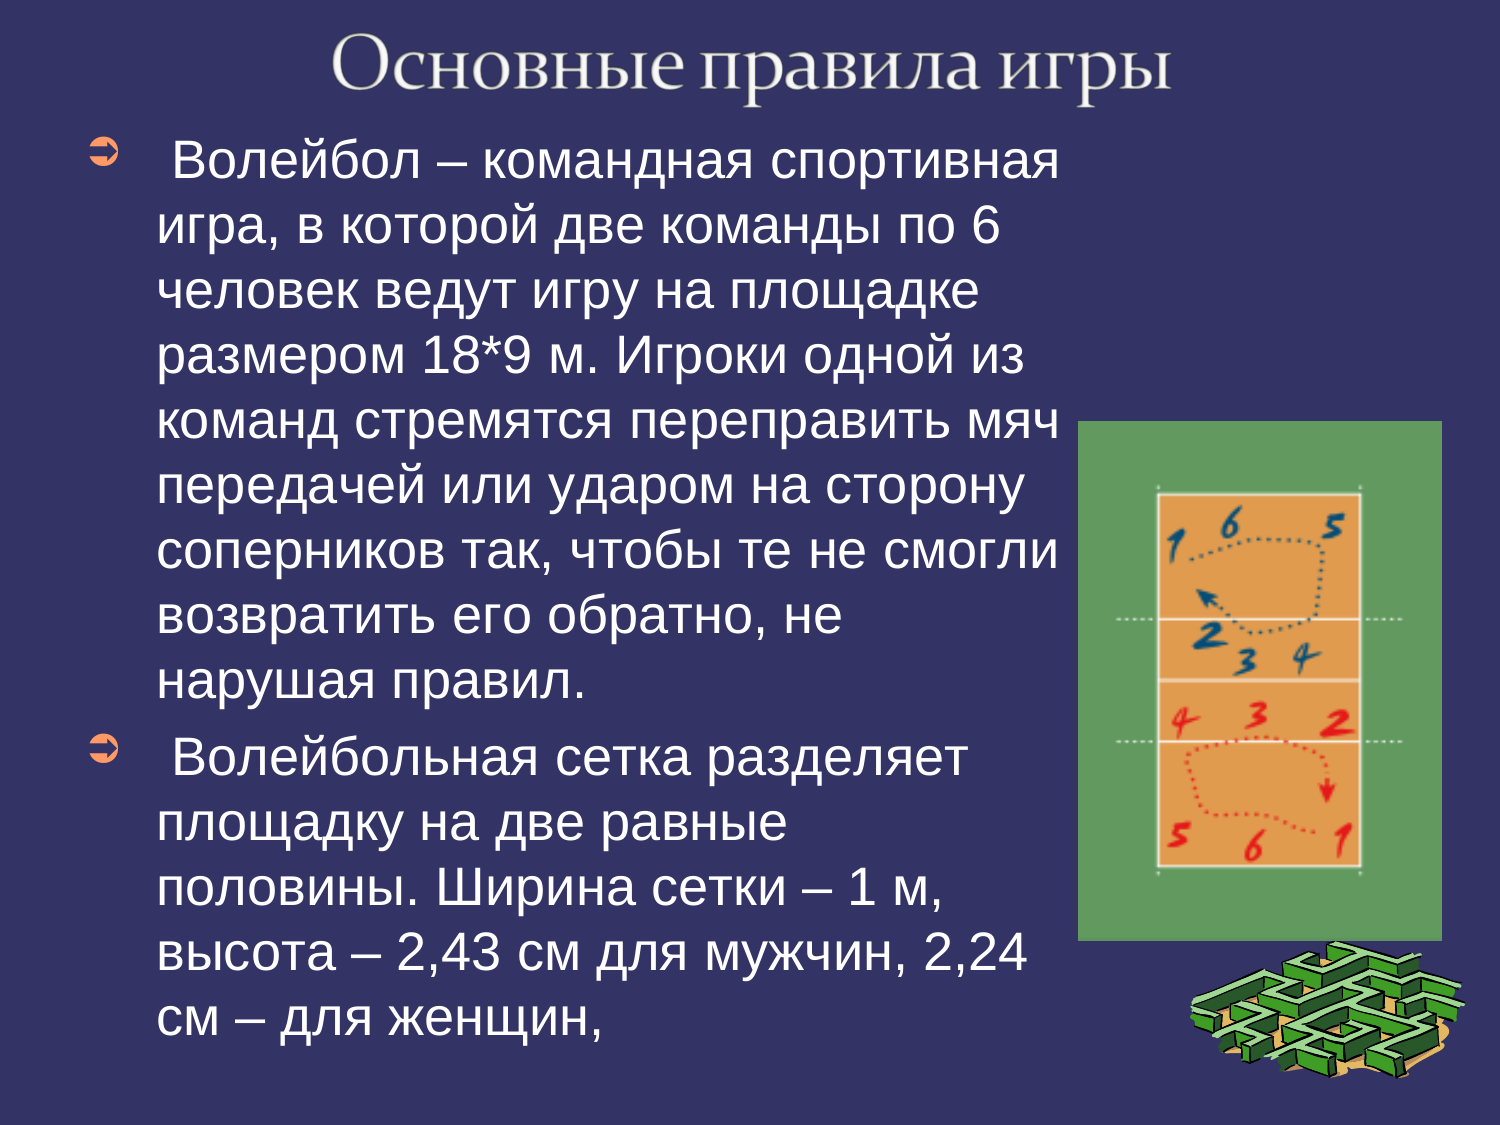

# Волейбол – командная спортивная игра, в которой две команды по 6 человек ведут игру на площадке размером 18*9 м. Игроки одной из команд стремятся переправить мяч передачей или ударом на сторону соперников так, чтобы те не смогли возвратить его обратно, не нарушая правил.
 Волейбольная сетка разделяет площадку на две равные половины. Ширина сетки – 1 м, высота – 2,43 см для мужчин, 2,24 см – для женщин,